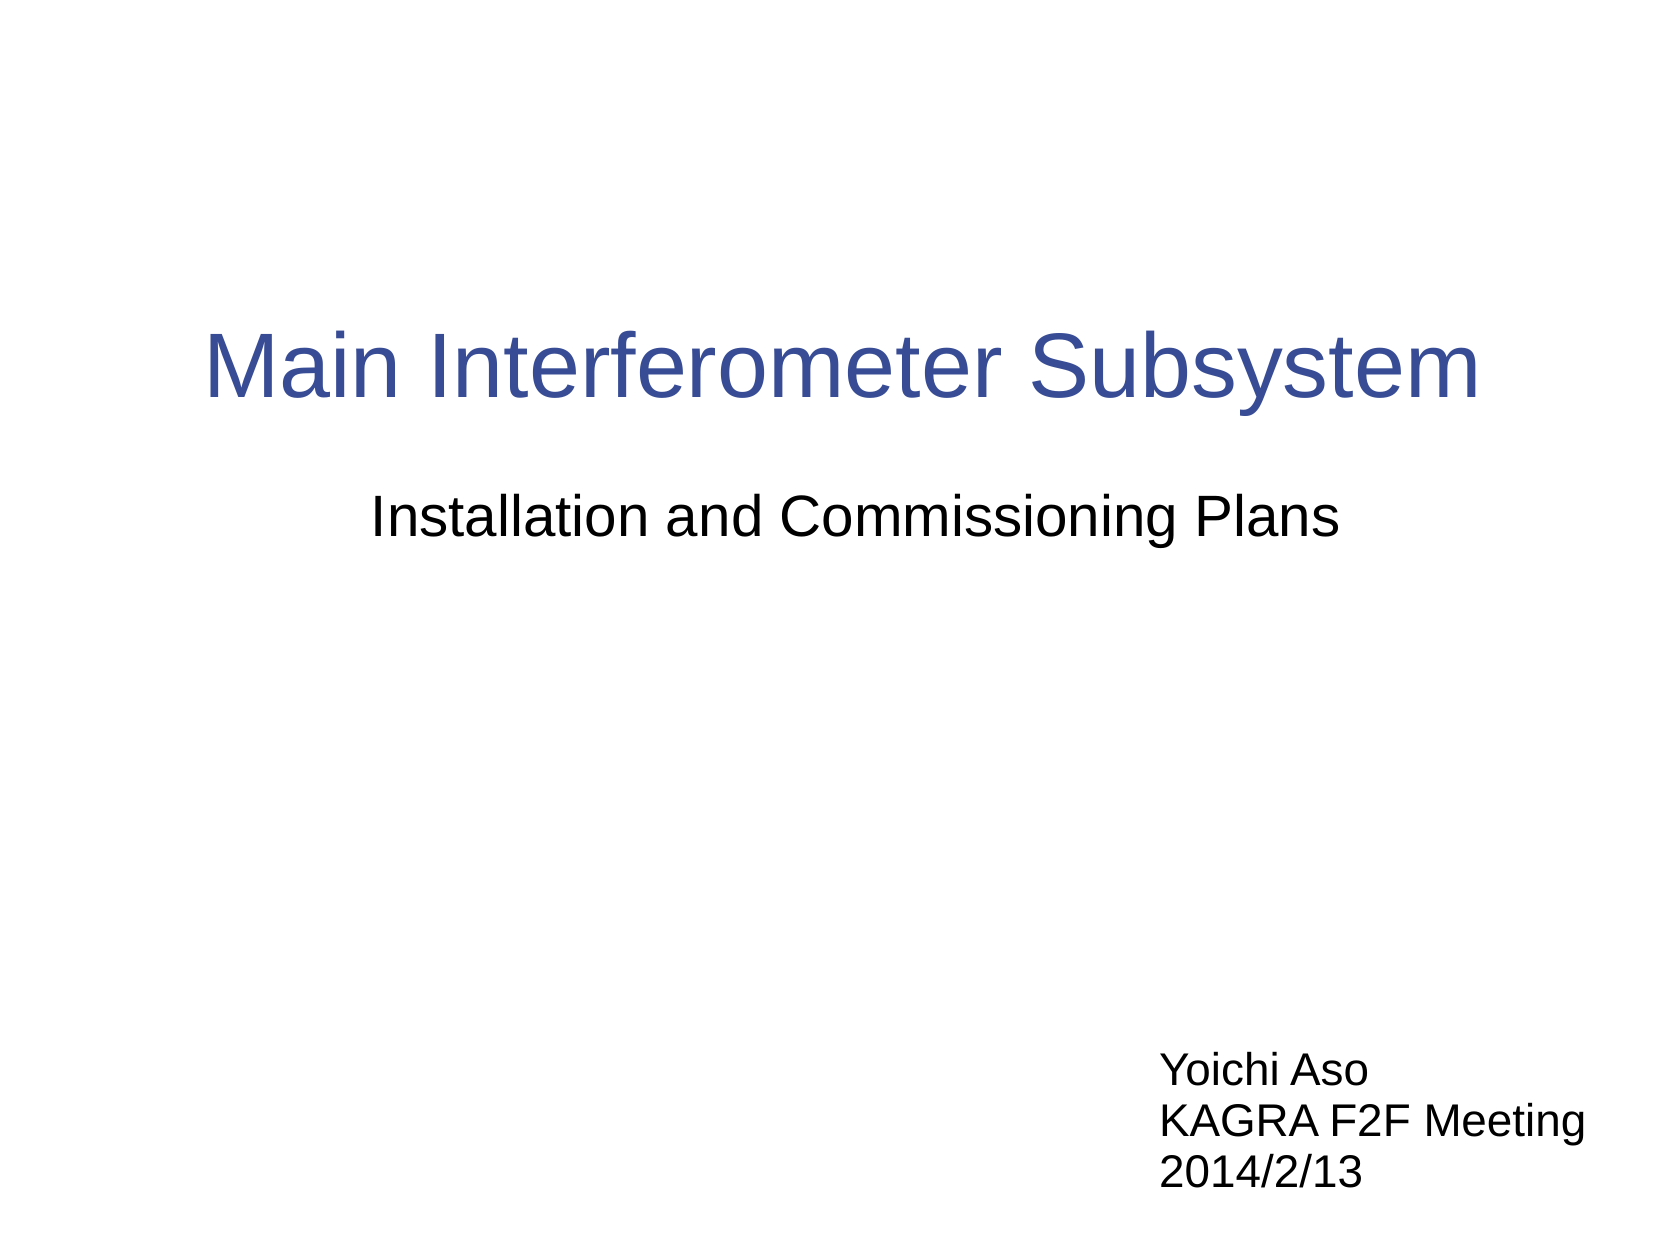

Main Interferometer Subsystem
Installation and Commissioning Plans
Yoichi Aso
KAGRA F2F Meeting
2014/2/13